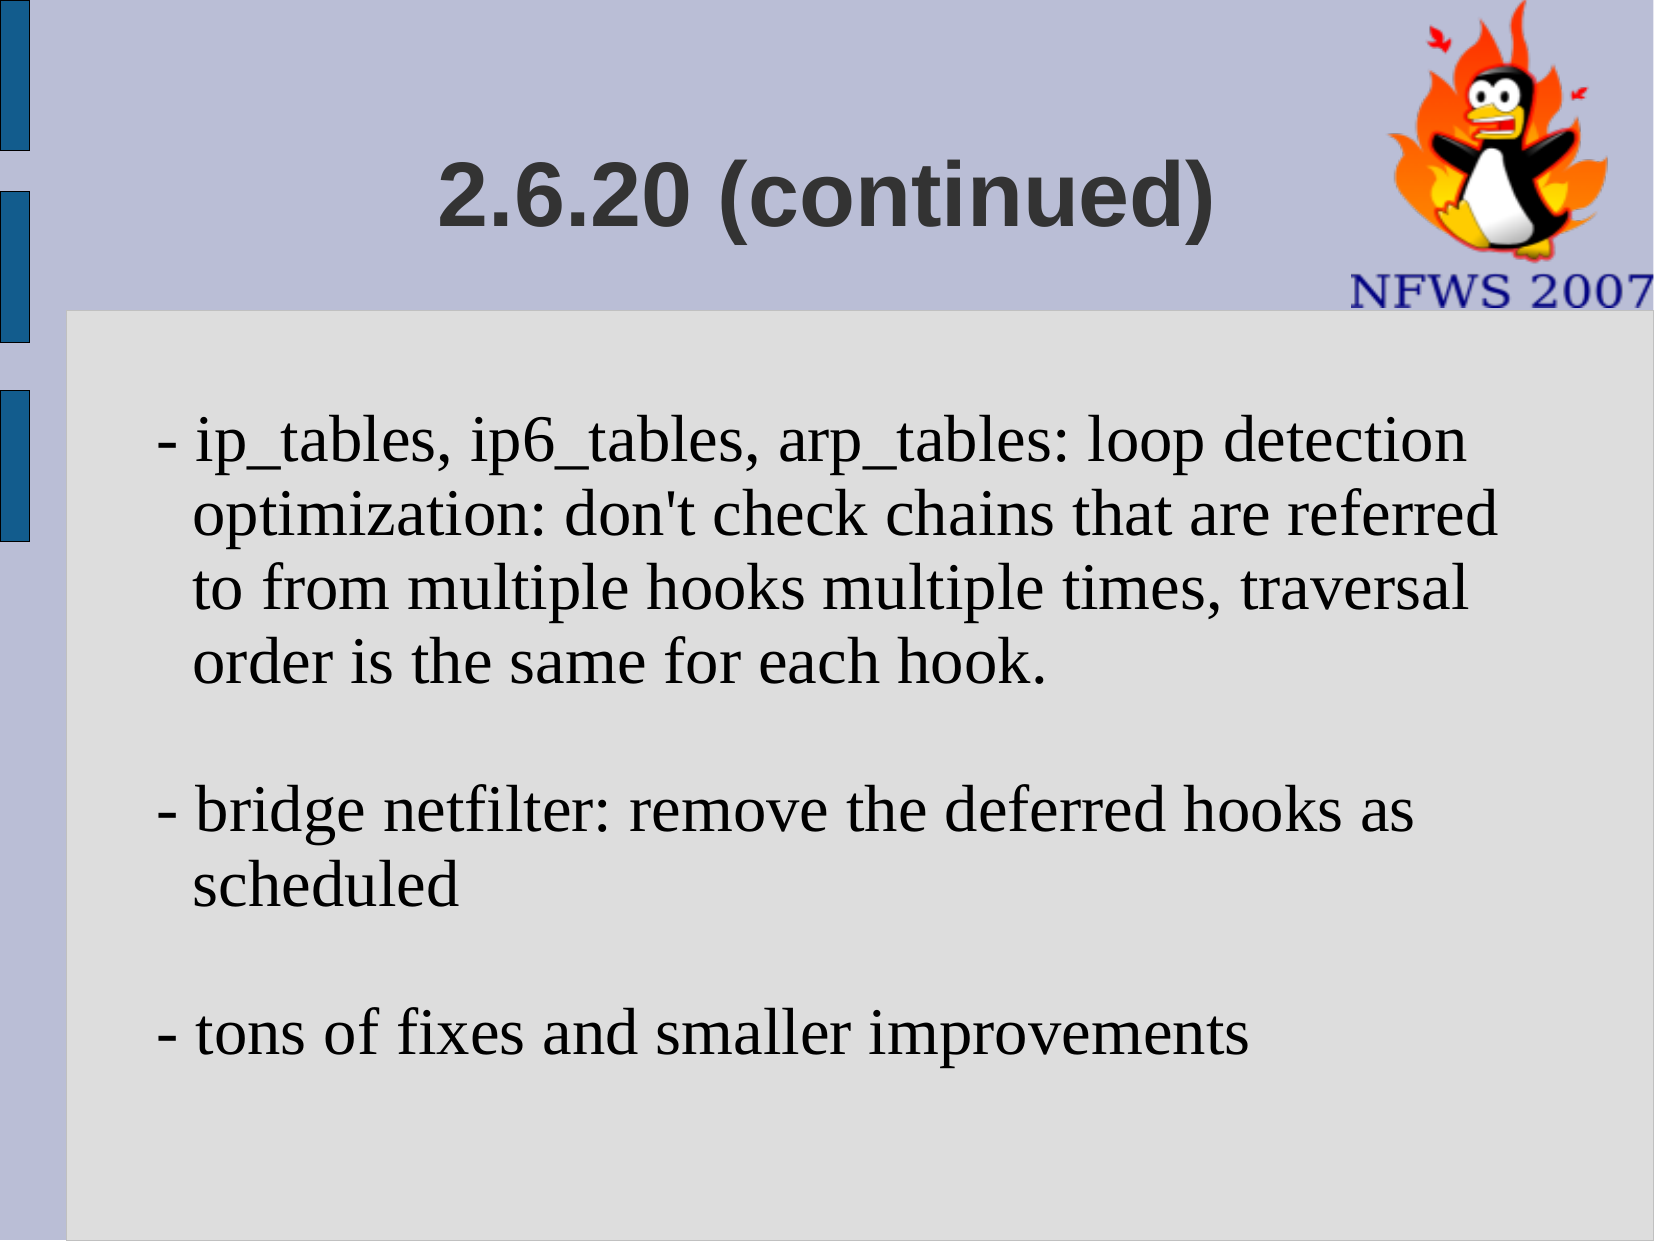

# 2.6.20 (continued)
- ip_tables, ip6_tables, arp_tables: loop detection optimization: don't check chains that are referred to from multiple hooks multiple times, traversal order is the same for each hook.
- bridge netfilter: remove the deferred hooks as scheduled
- tons of fixes and smaller improvements